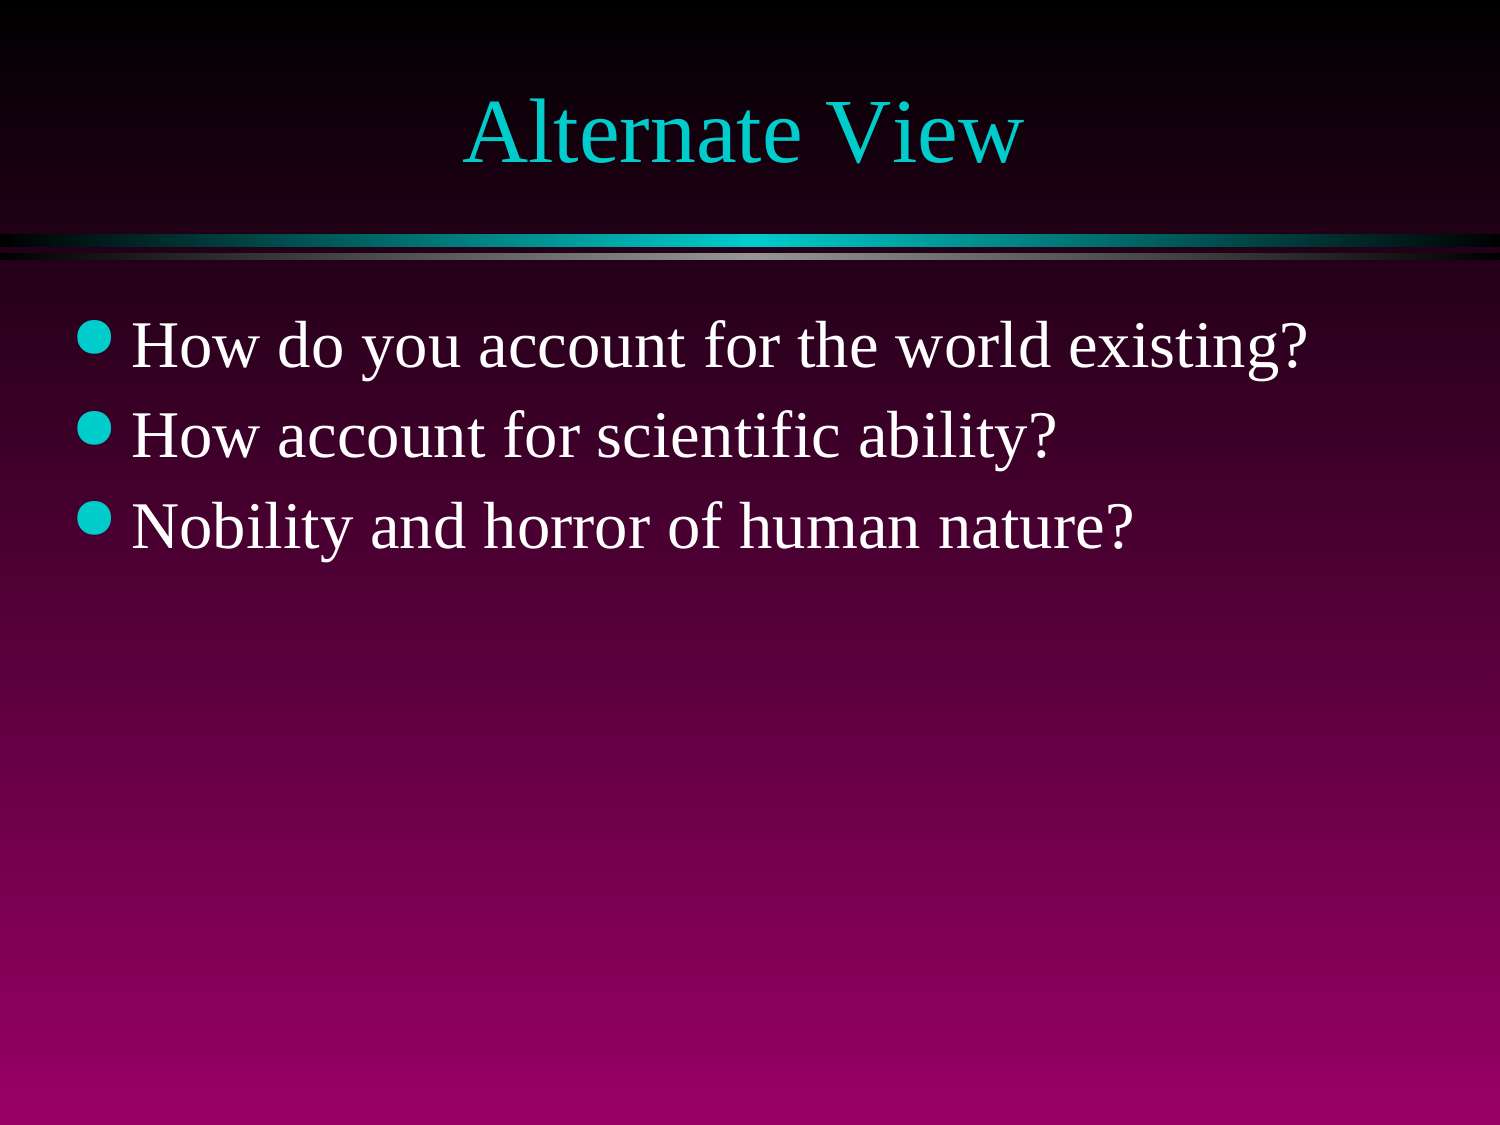

# Alternate View
How do you account for the world existing?
How account for scientific ability?
Nobility and horror of human nature?